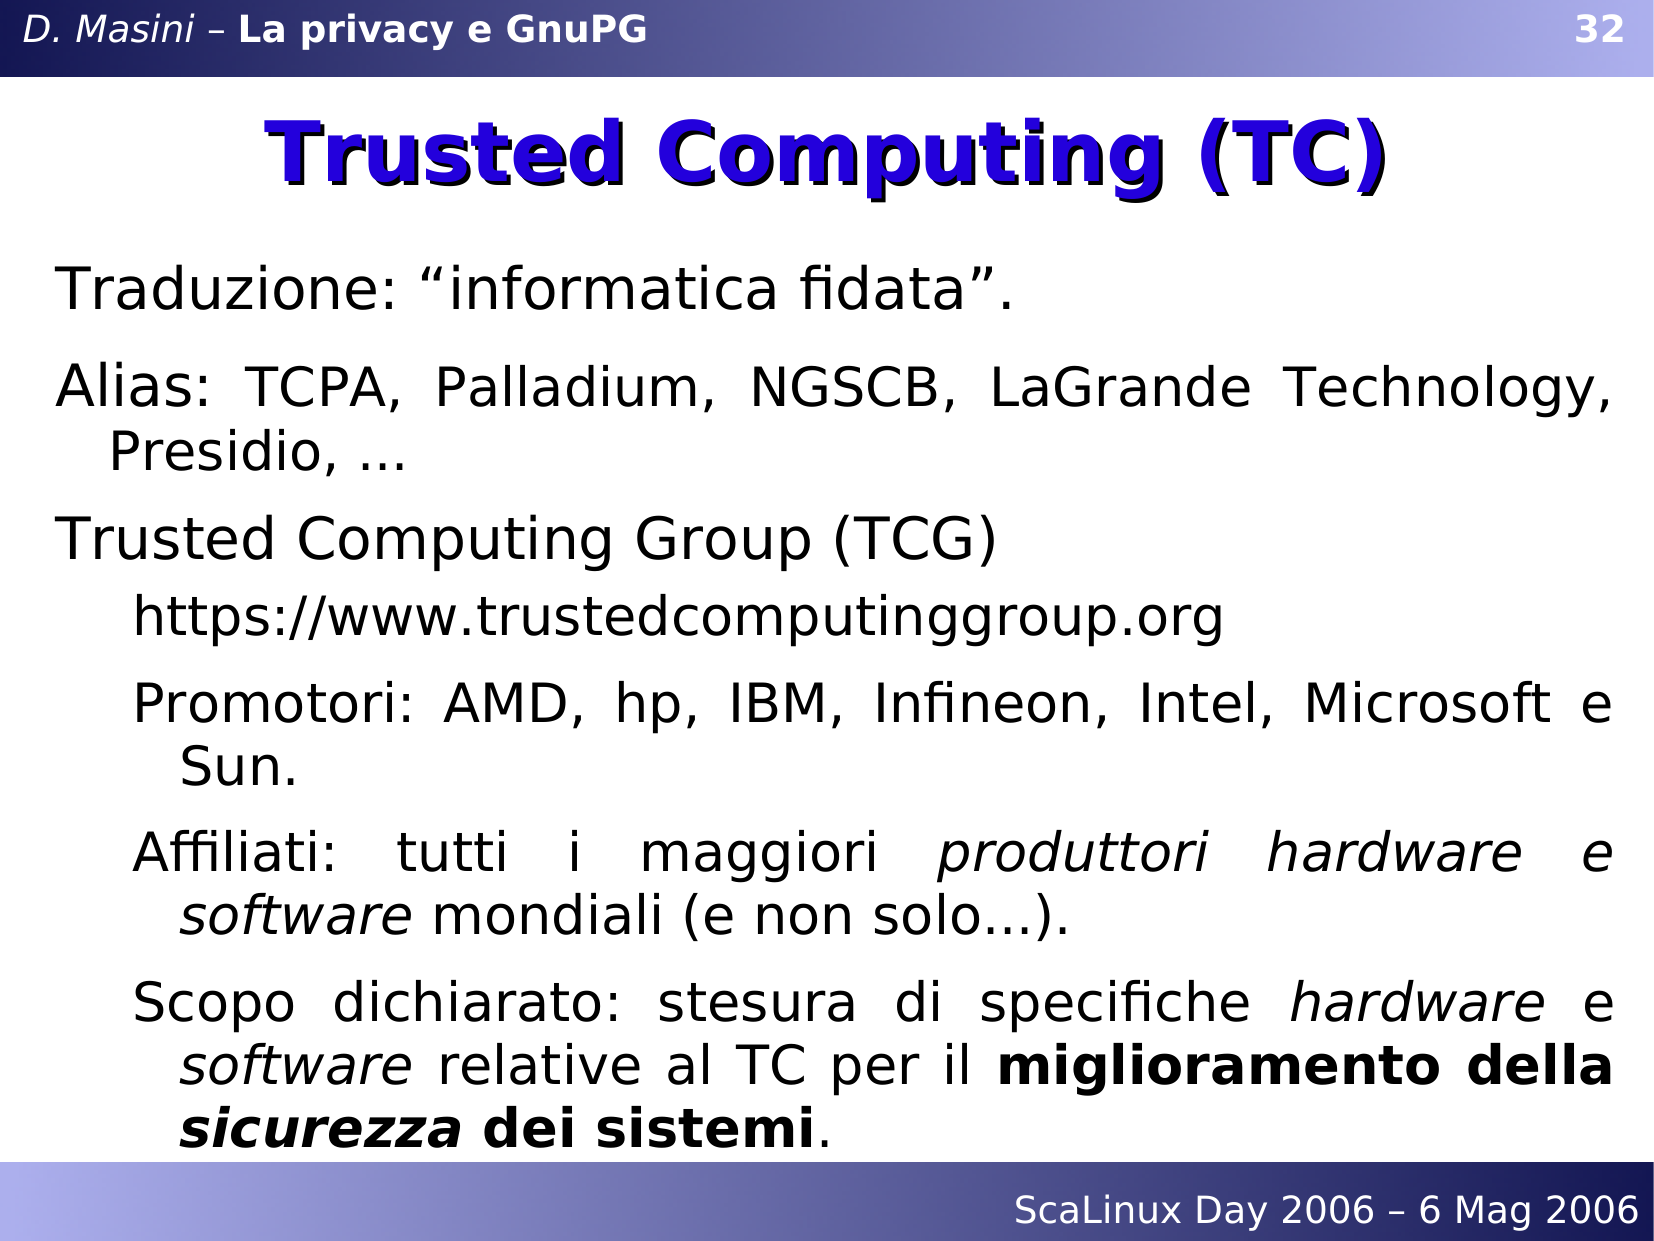

D. Masini – La privacy e GnuPG
Trusted Computing (TC)
# Traduzione: “informatica fidata”.
Alias: TCPA, Palladium, NGSCB, LaGrande Technology, Presidio, ...
Trusted Computing Group (TCG)
https://www.trustedcomputinggroup.org
Promotori: AMD, hp, IBM, Infineon, Intel, Microsoft e Sun.
Affiliati: tutti i maggiori produttori hardware e software mondiali (e non solo...).
Scopo dichiarato: stesura di specifiche hardware e software relative al TC per il miglioramento della sicurezza dei sistemi.
ScaLinux Day 2006 – 6 Mag 2006